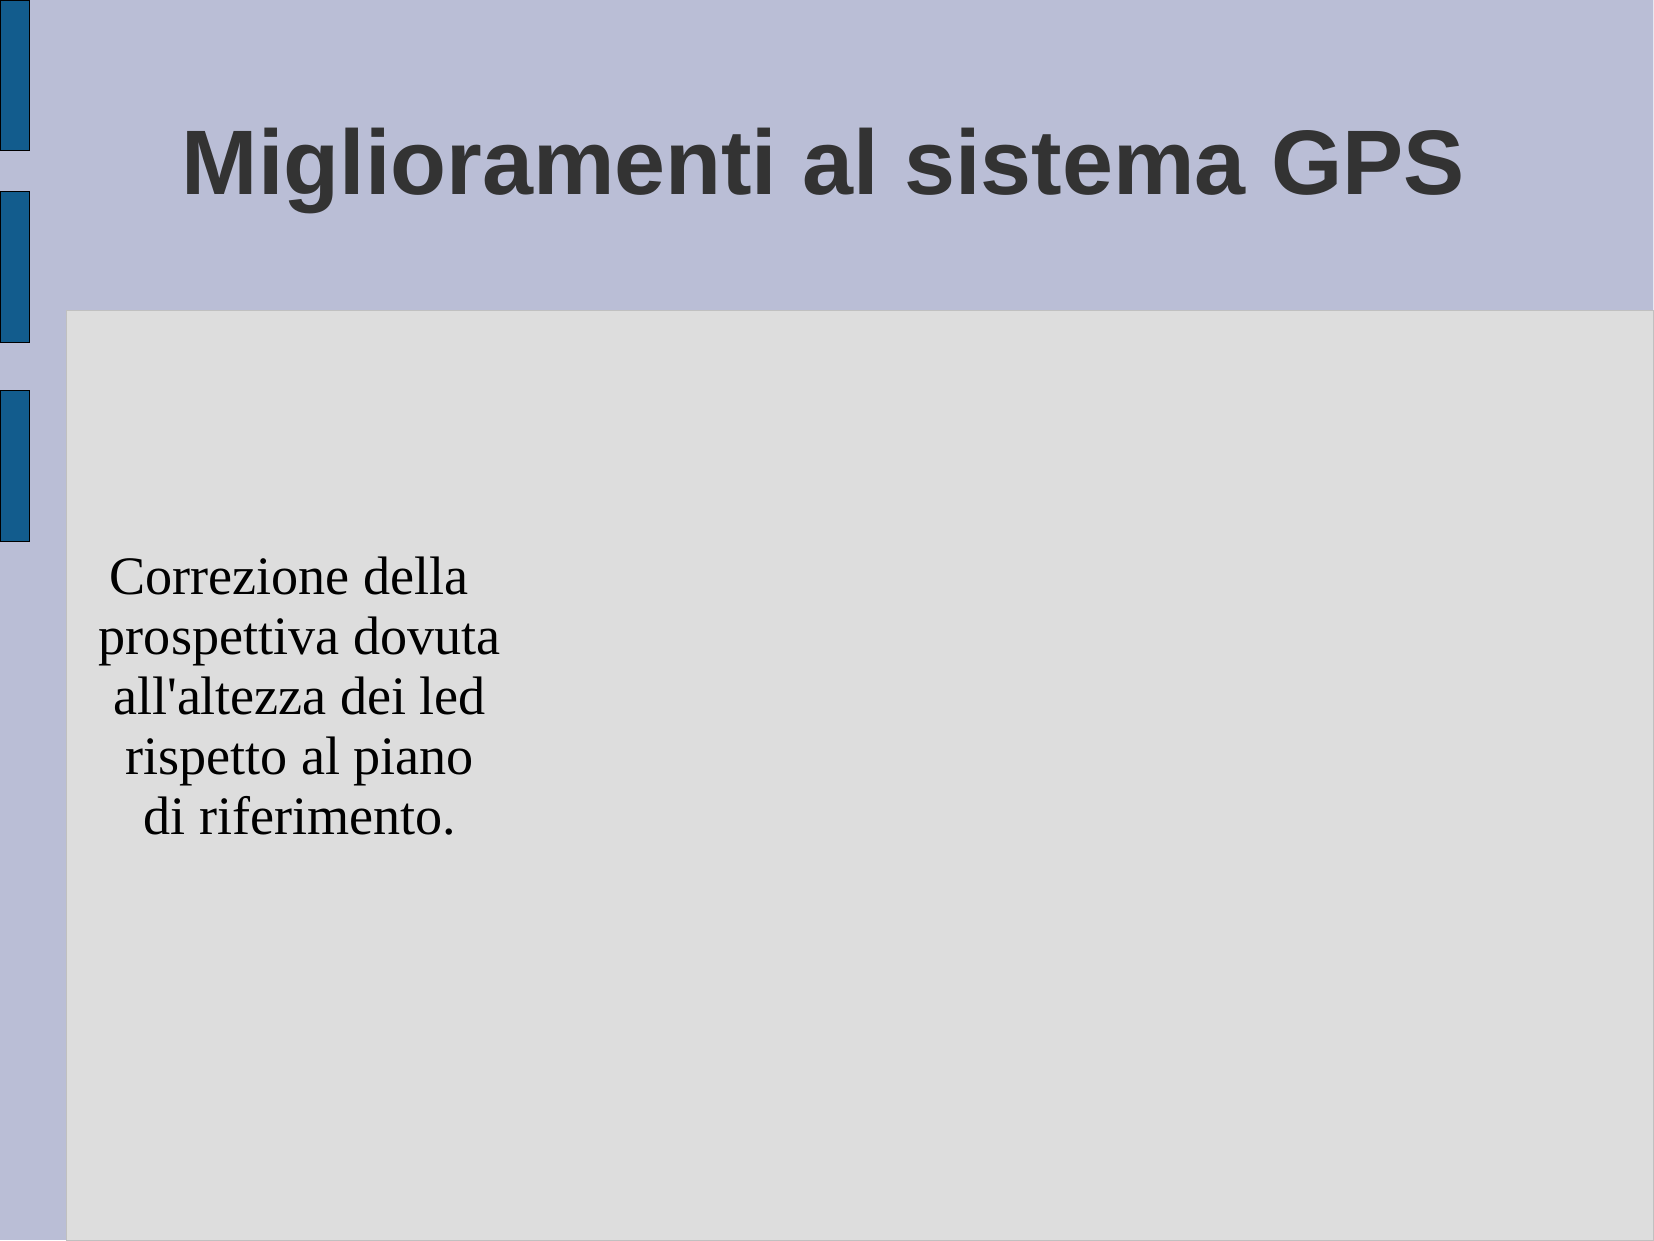

# Miglioramenti al sistema GPS
 Correzione della prospettiva dovuta all'altezza dei led rispetto al piano di riferimento.